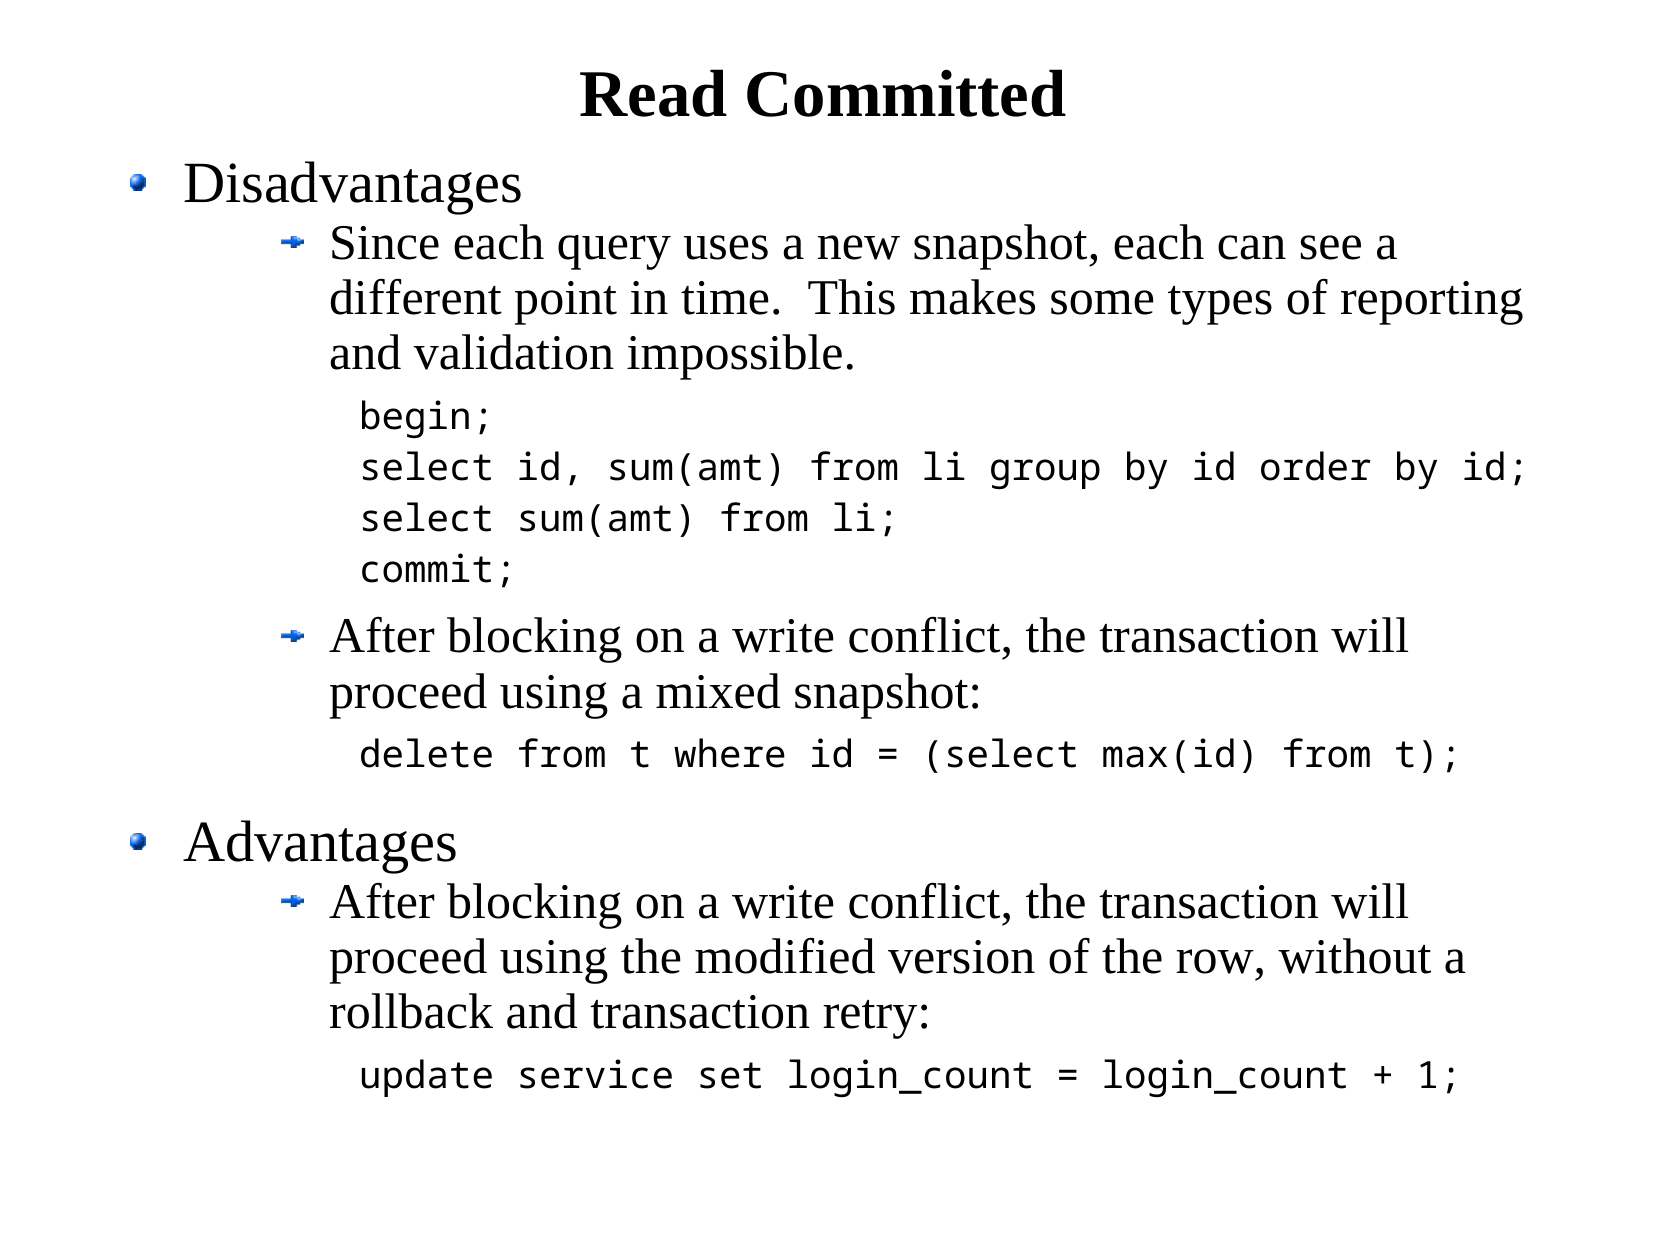

# Read Committed
Disadvantages
Since each query uses a new snapshot, each can see a different point in time. This makes some types of reporting and validation impossible.
begin;
select id, sum(amt) from li group by id order by id;
select sum(amt) from li;
commit;
After blocking on a write conflict, the transaction will proceed using a mixed snapshot:
delete from t where id = (select max(id) from t);
Advantages
After blocking on a write conflict, the transaction will proceed using the modified version of the row, without a rollback and transaction retry:
update service set login_count = login_count + 1;